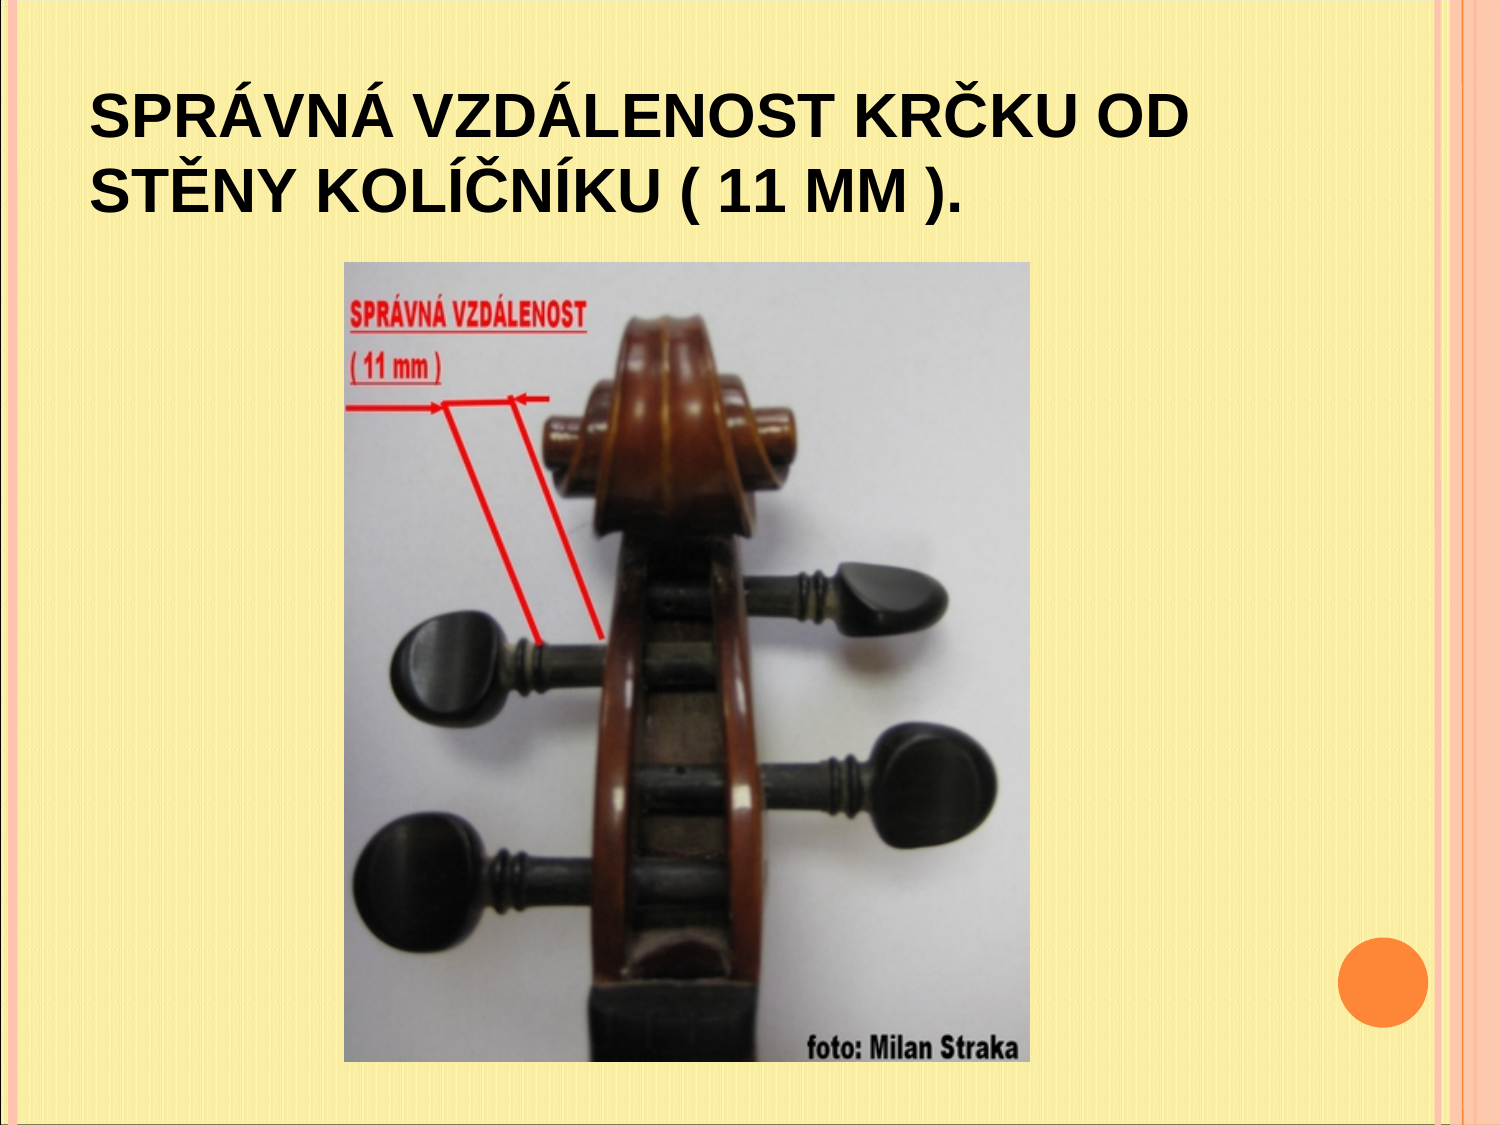

SPRÁVNÁ VZDÁLENOST KRČKU OD STĚNY KOLÍČNÍKU ( 11 MM ).